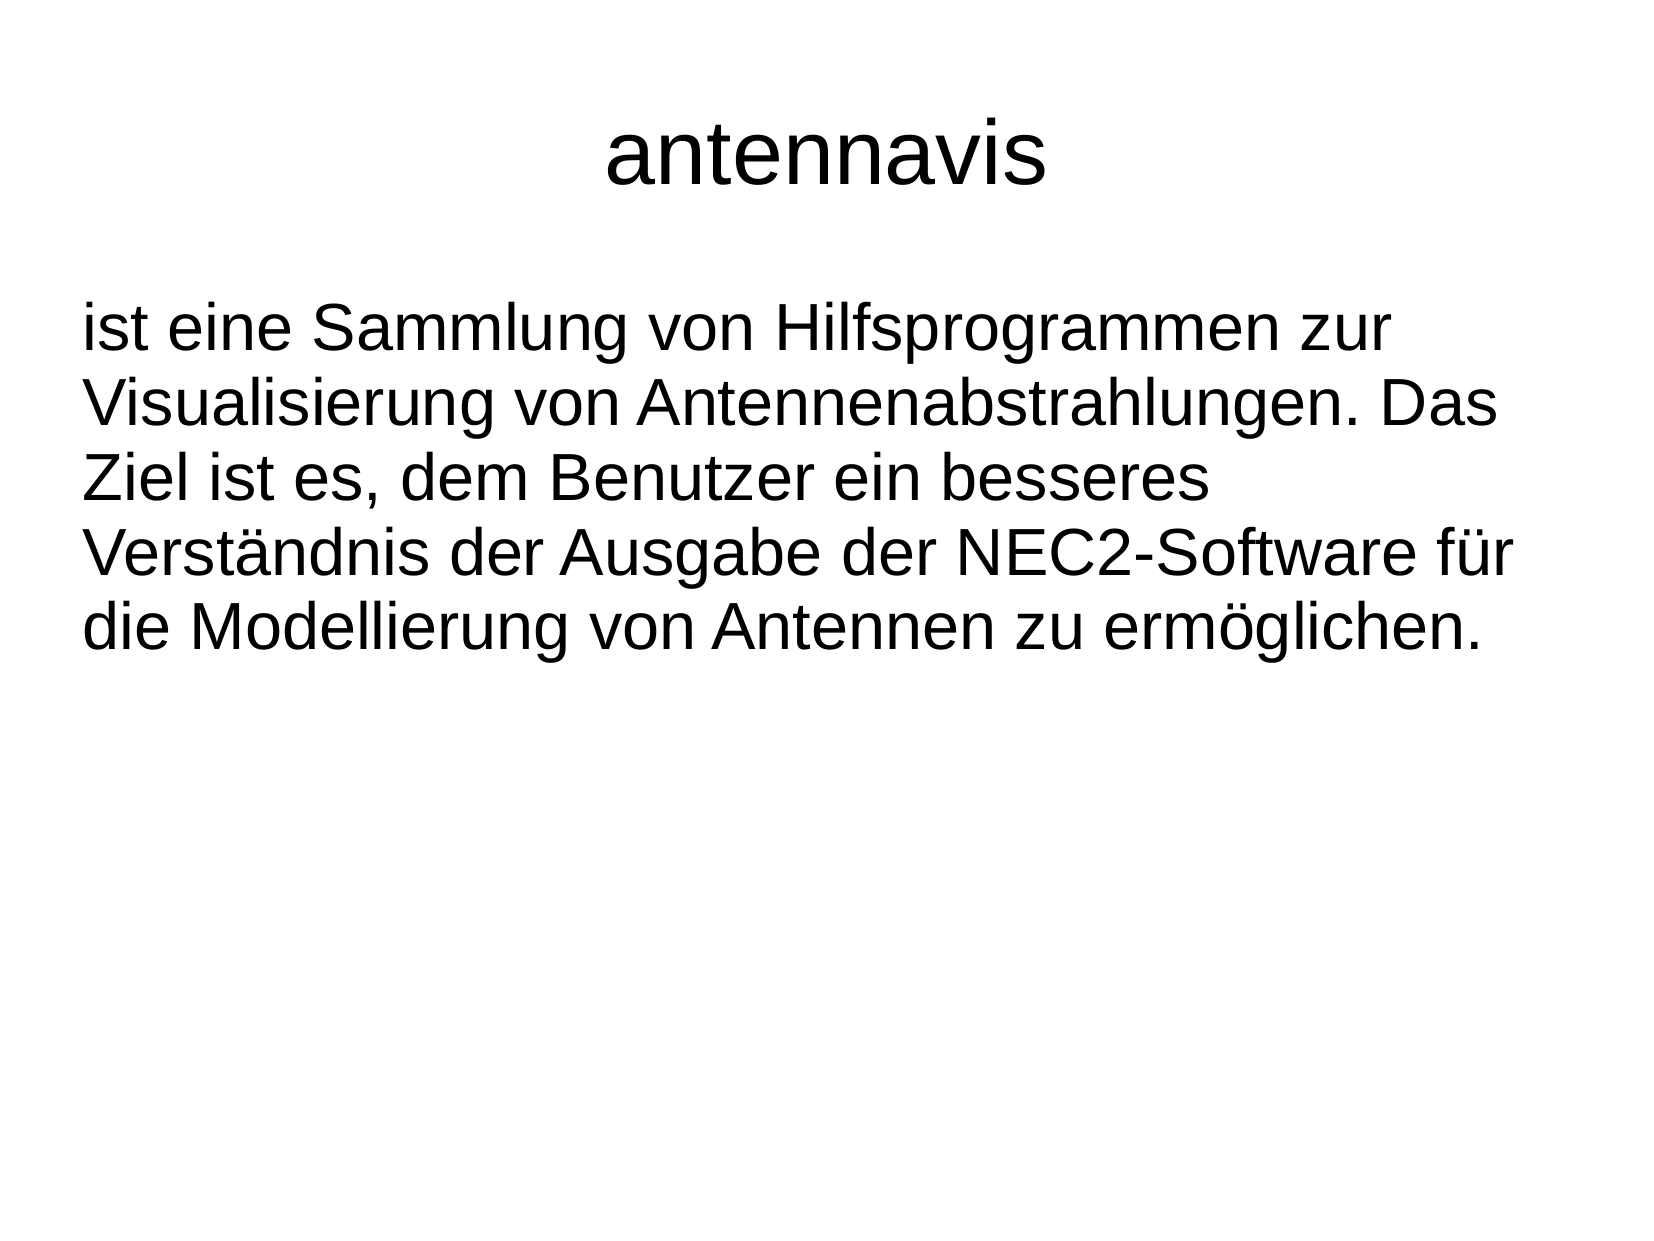

# antennavis
ist eine Sammlung von Hilfsprogrammen zur Visualisierung von Antennenabstrahlungen. Das Ziel ist es, dem Benutzer ein besseres Verständnis der Ausgabe der NEC2-Software für die Modellierung von Antennen zu ermöglichen.